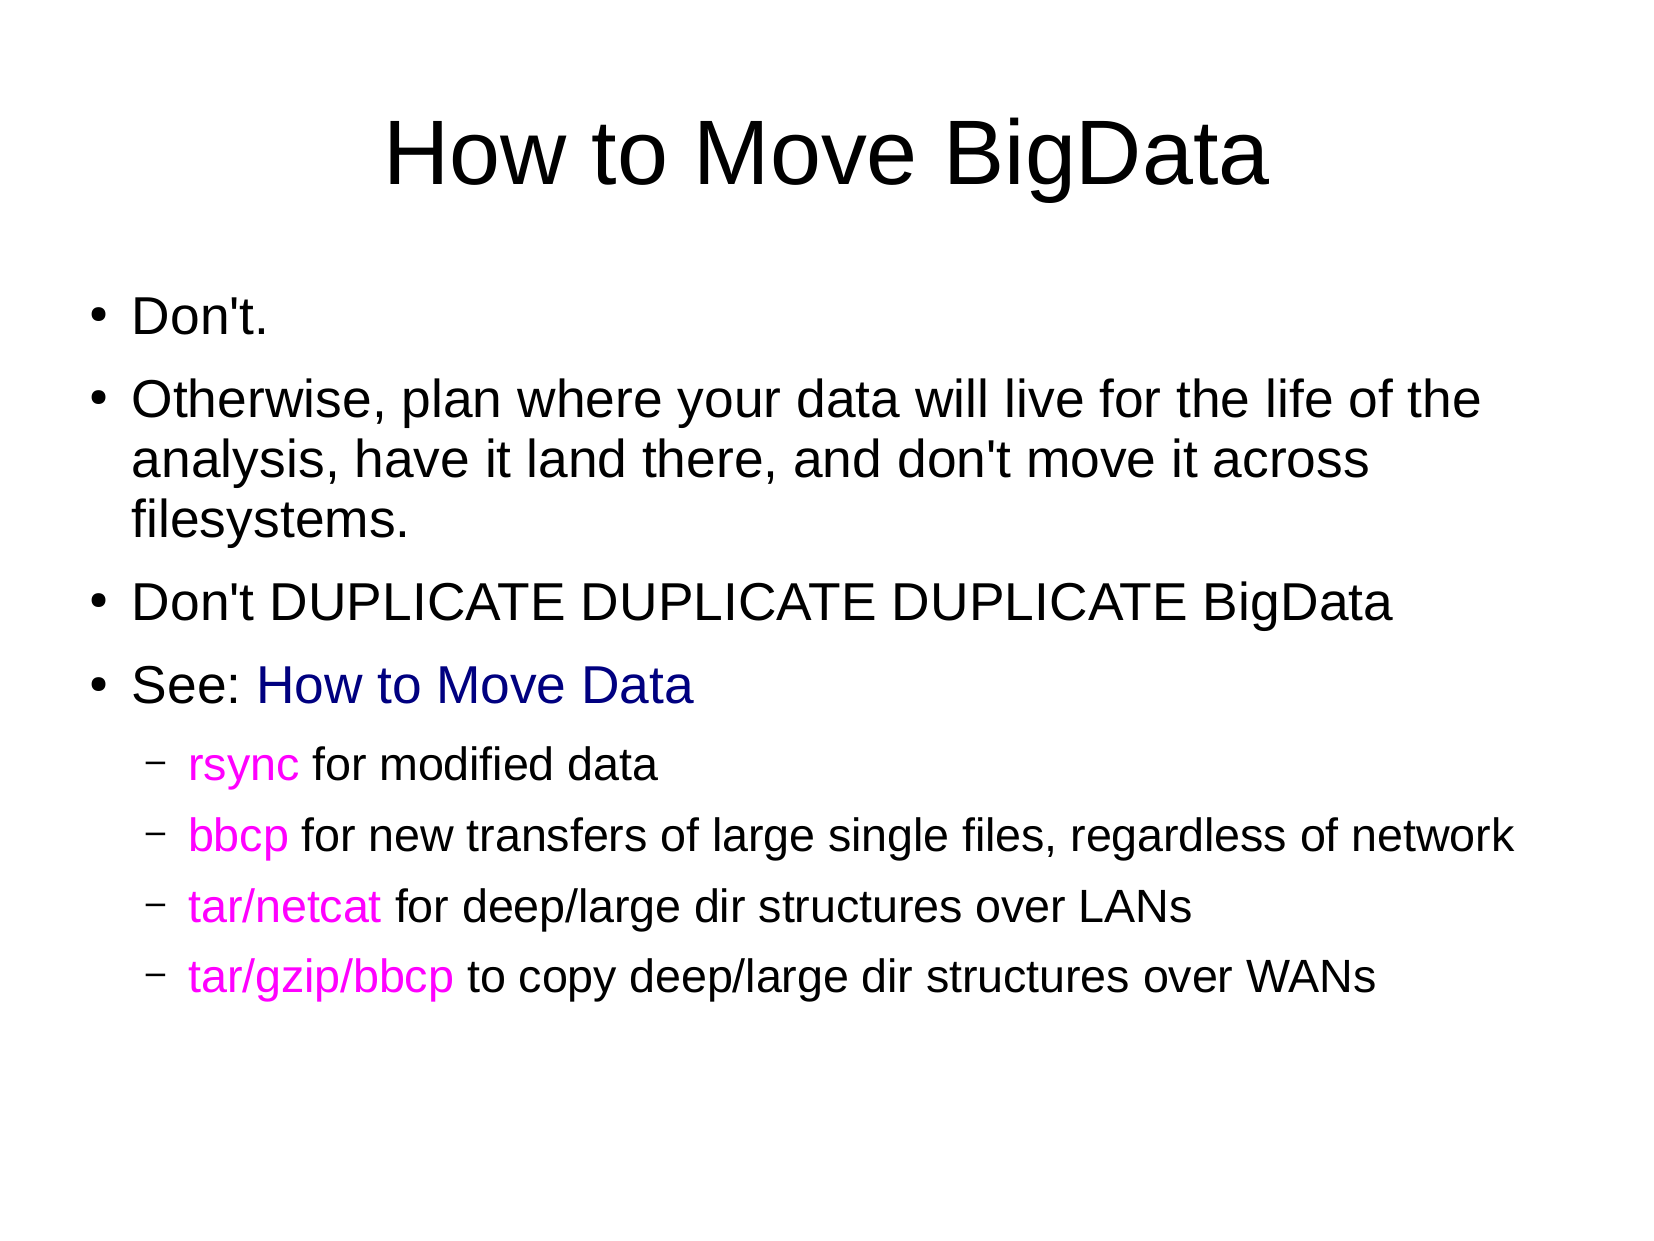

# How to Move BigData
Don't.
Otherwise, plan where your data will live for the life of the analysis, have it land there, and don't move it across filesystems.
Don't DUPLICATE DUPLICATE DUPLICATE BigData
See: How to Move Data
rsync for modified data
bbcp for new transfers of large single files, regardless of network
tar/netcat for deep/large dir structures over LANs
tar/gzip/bbcp to copy deep/large dir structures over WANs